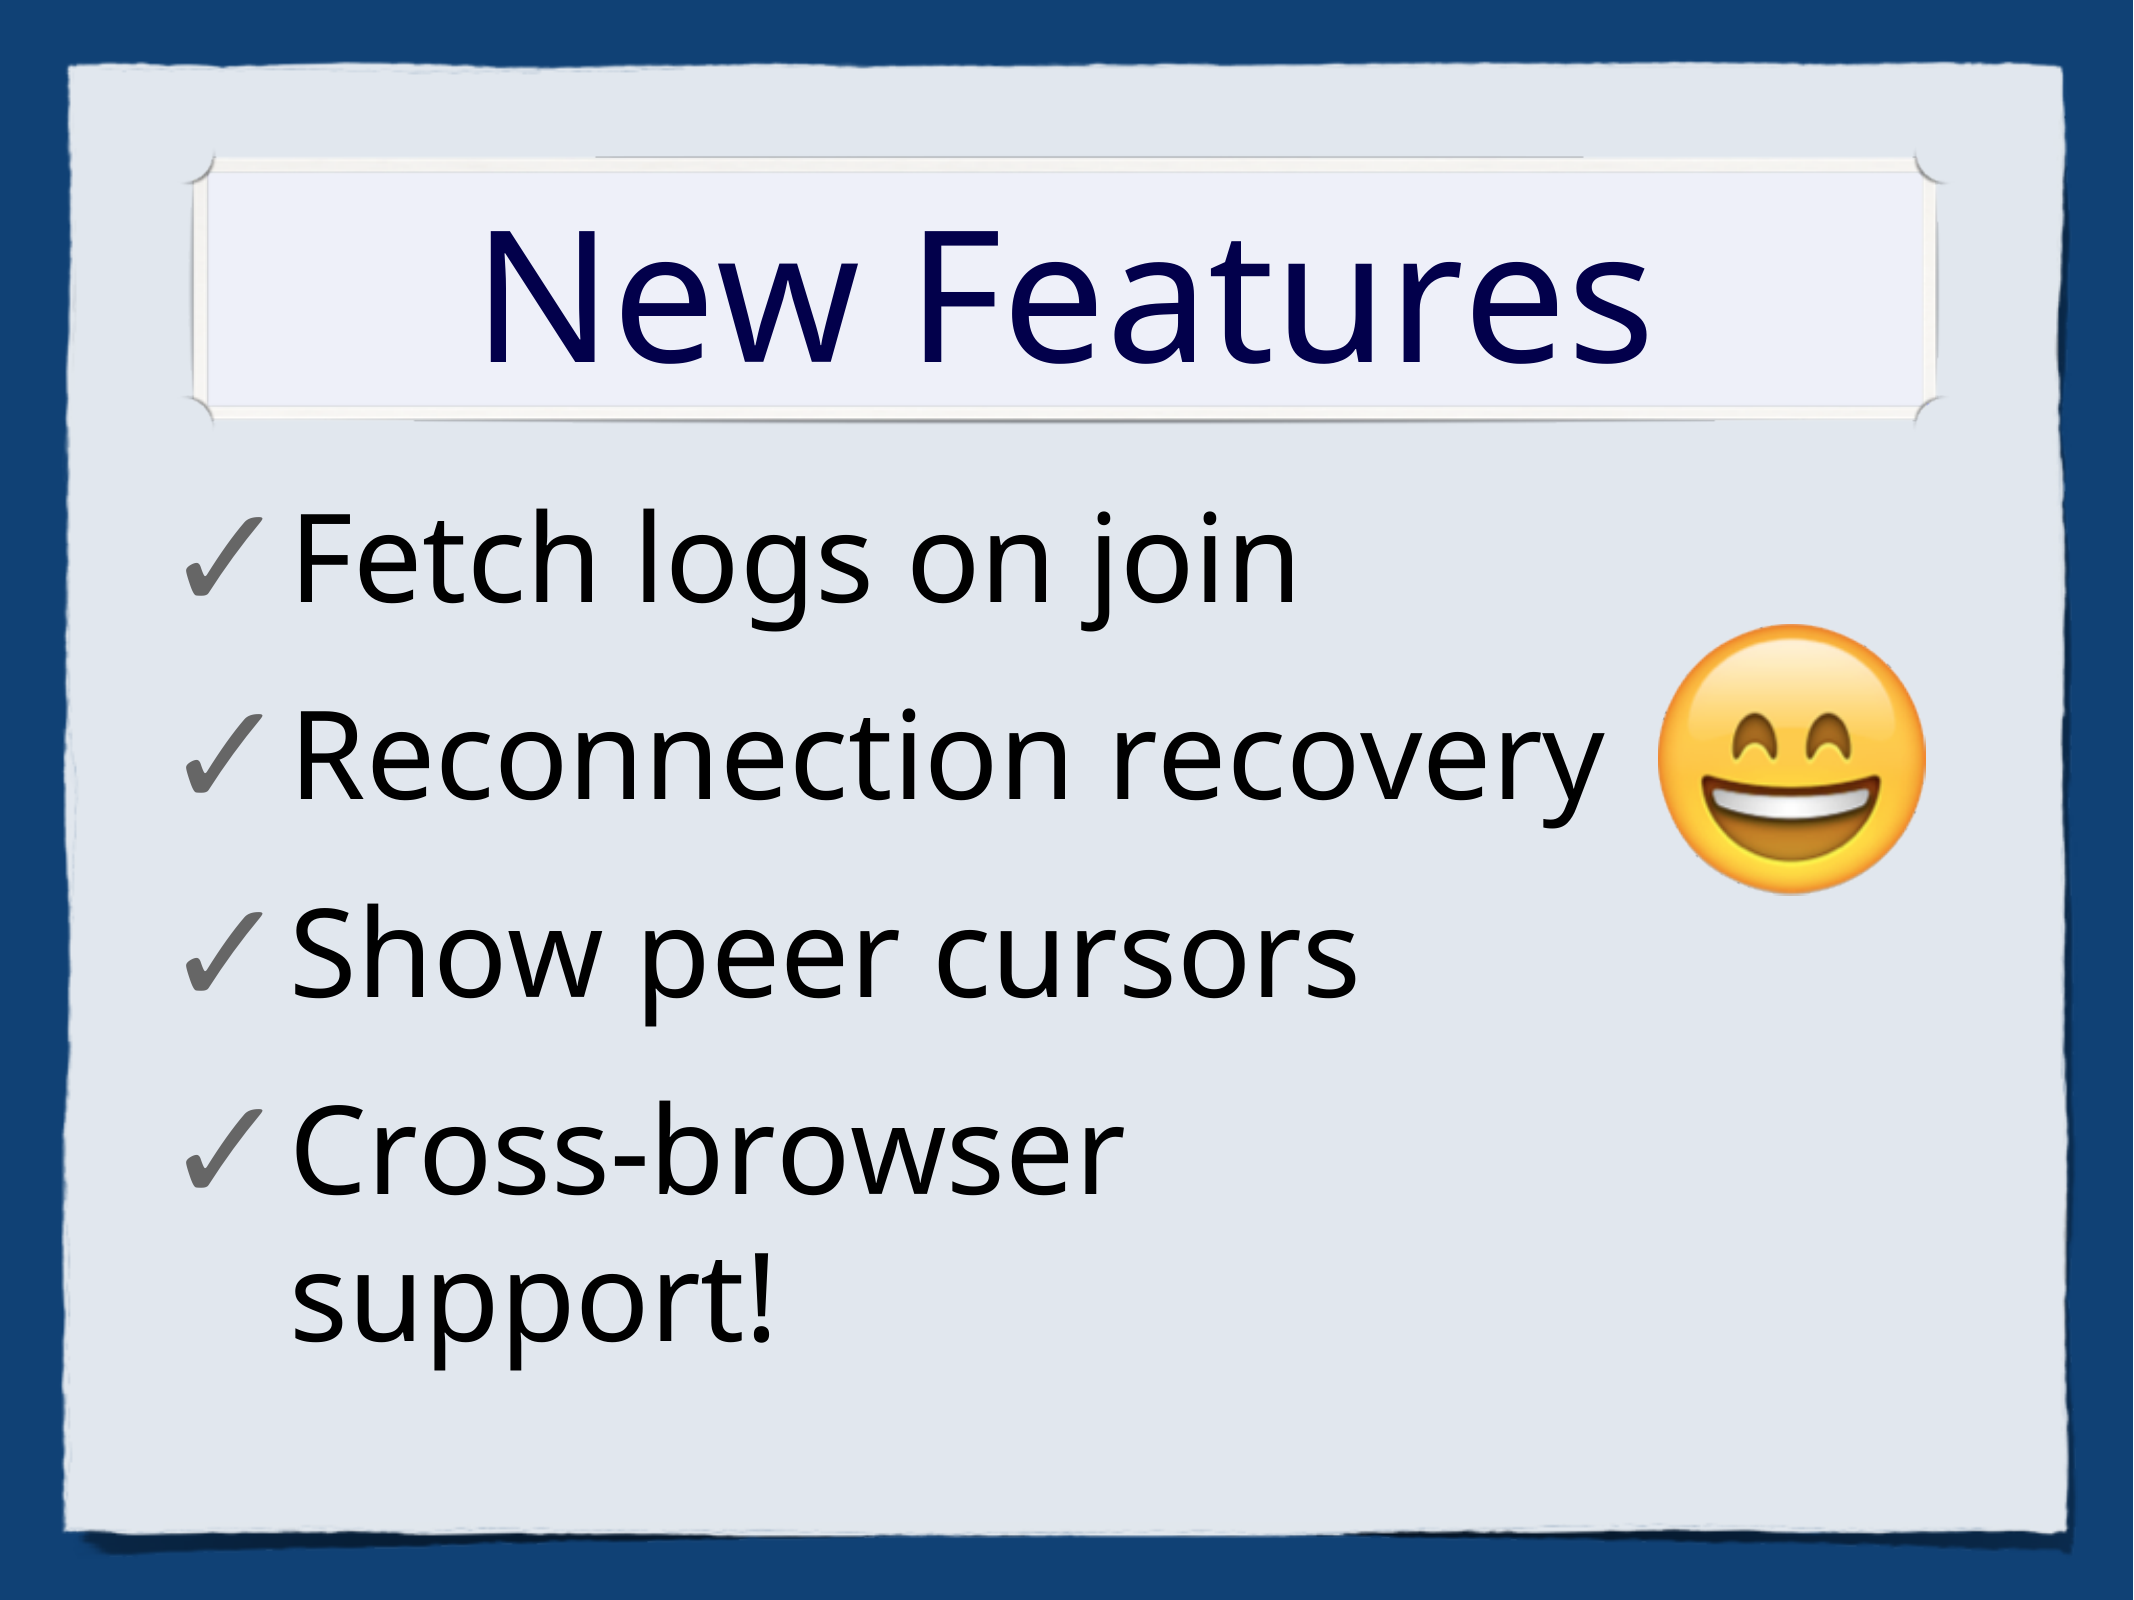

New Features
Fetch logs on join
Reconnection recovery
Show peer cursors
Cross-browser support!